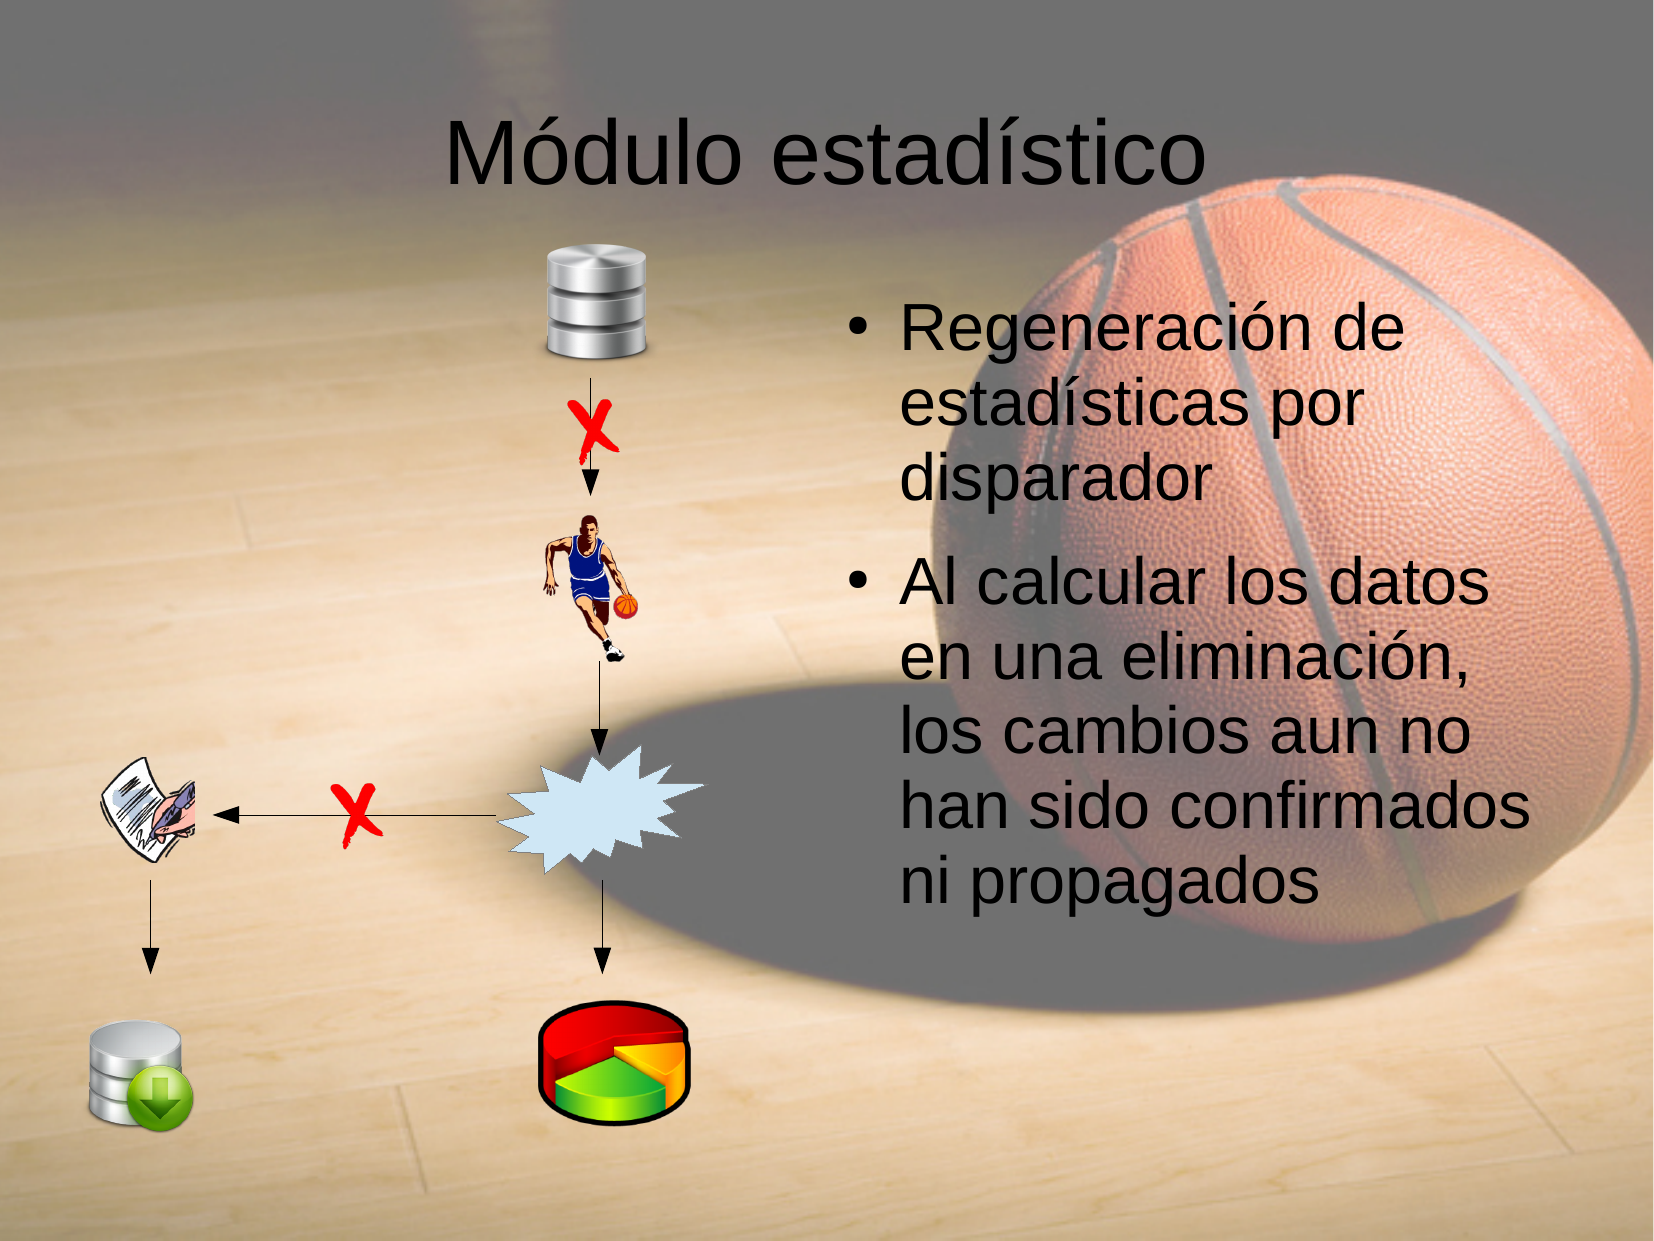

# Módulo estadístico
Regeneración de estadísticas por disparador
Al calcular los datos en una eliminación, los cambios aun no han sido confirmados ni propagados